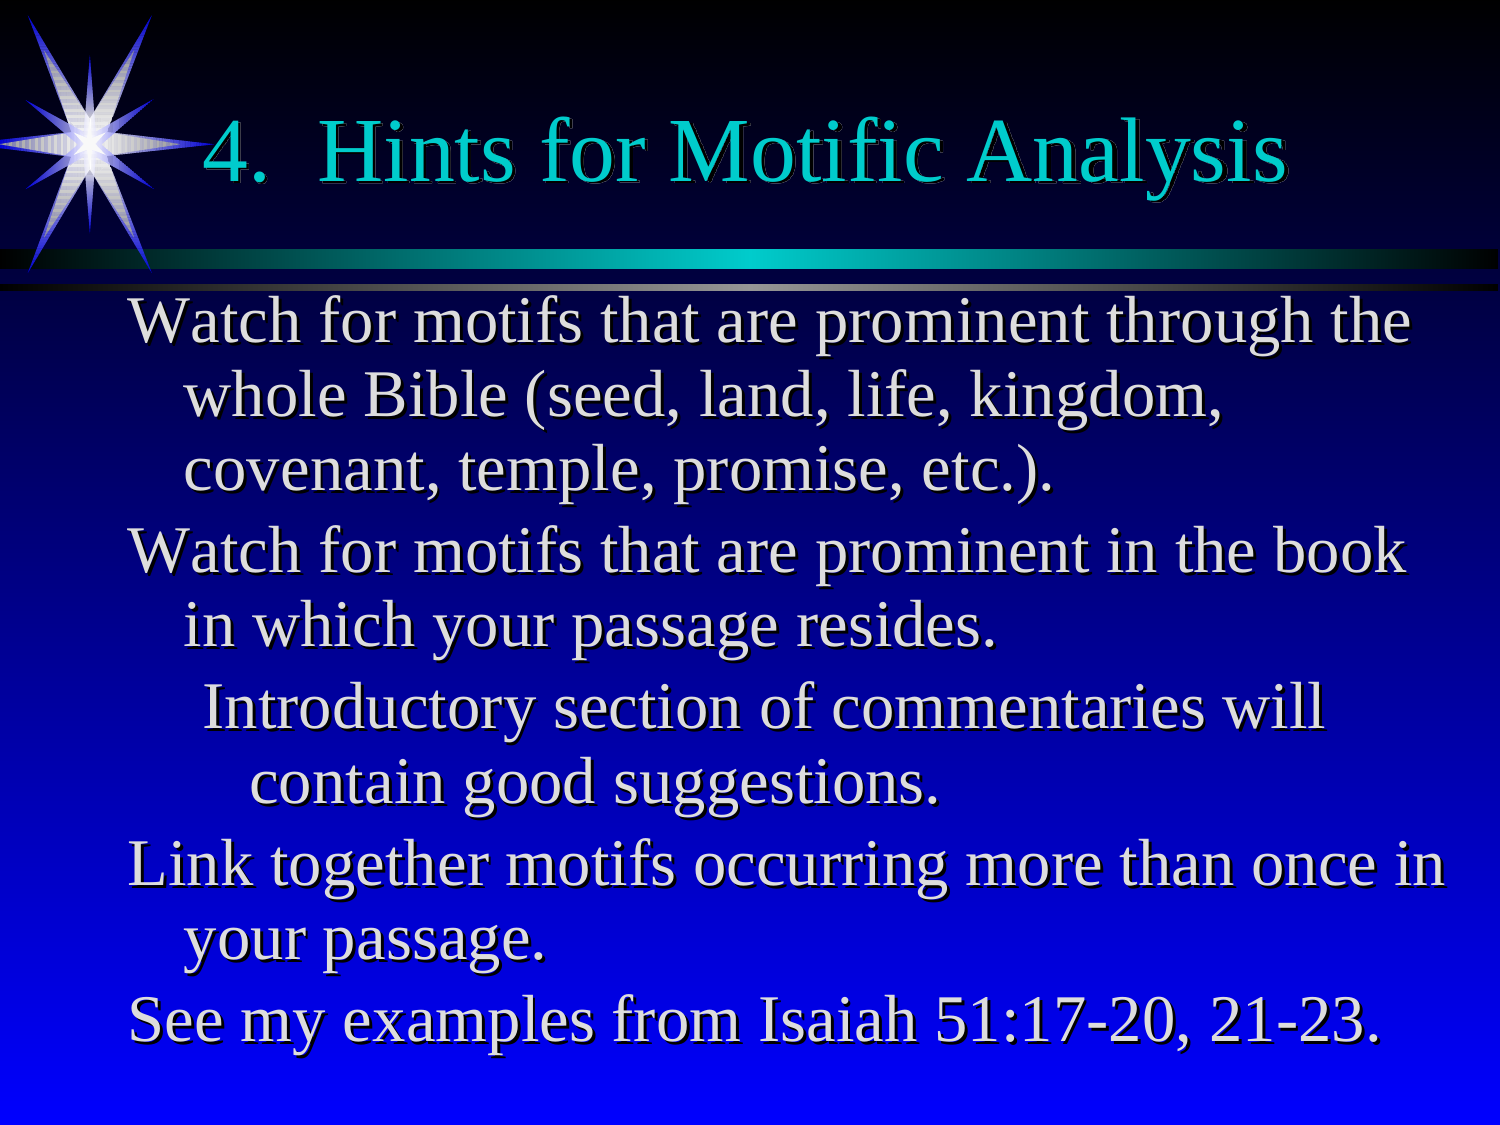

# 4. Hints for Motific Analysis
Watch for motifs that are prominent through the whole Bible (seed, land, life, kingdom, covenant, temple, promise, etc.).
Watch for motifs that are prominent in the book in which your passage resides.
Introductory section of commentaries will contain good suggestions.
Link together motifs occurring more than once in your passage.
See my examples from Isaiah 51:17-20, 21-23.